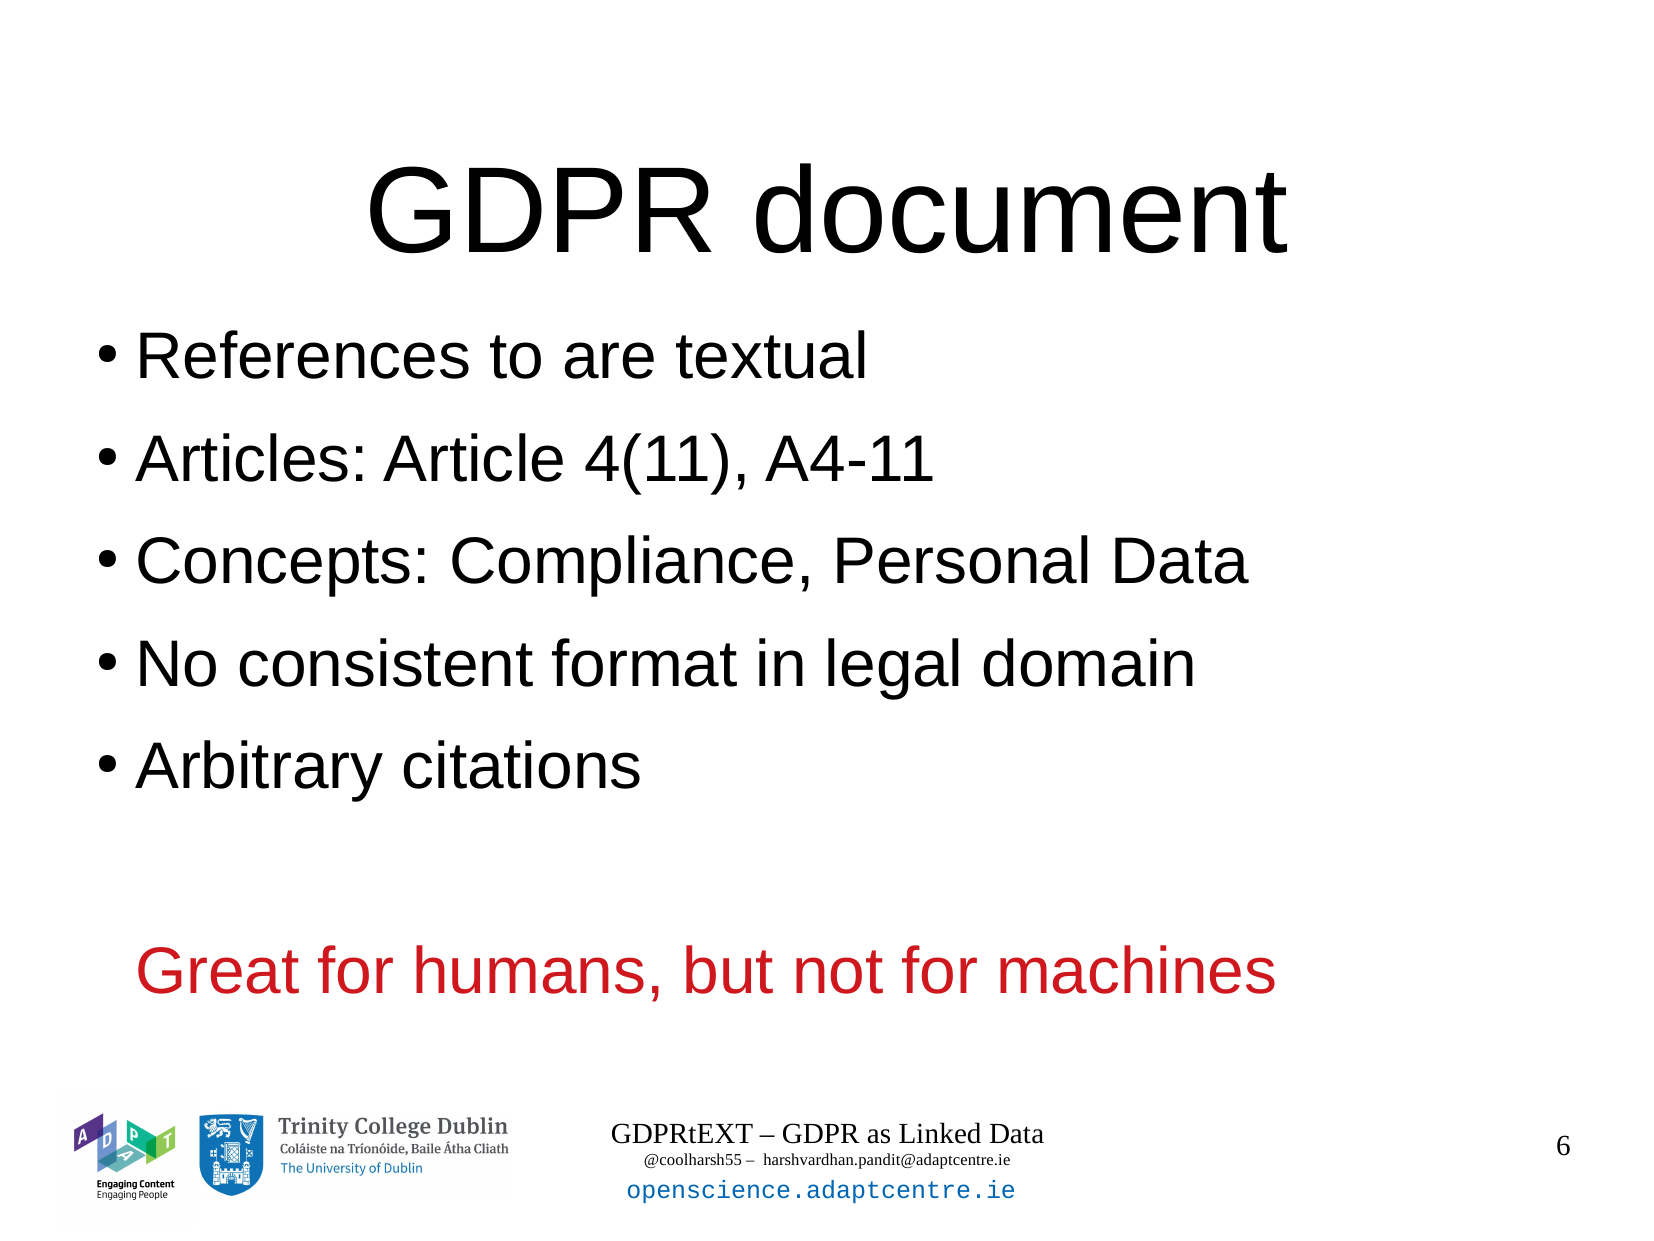

# GDPR document
References to are textual
Articles: Article 4(11), A4-11
Concepts: Compliance, Personal Data
No consistent format in legal domain
Arbitrary citations
Great for humans, but not for machines
6